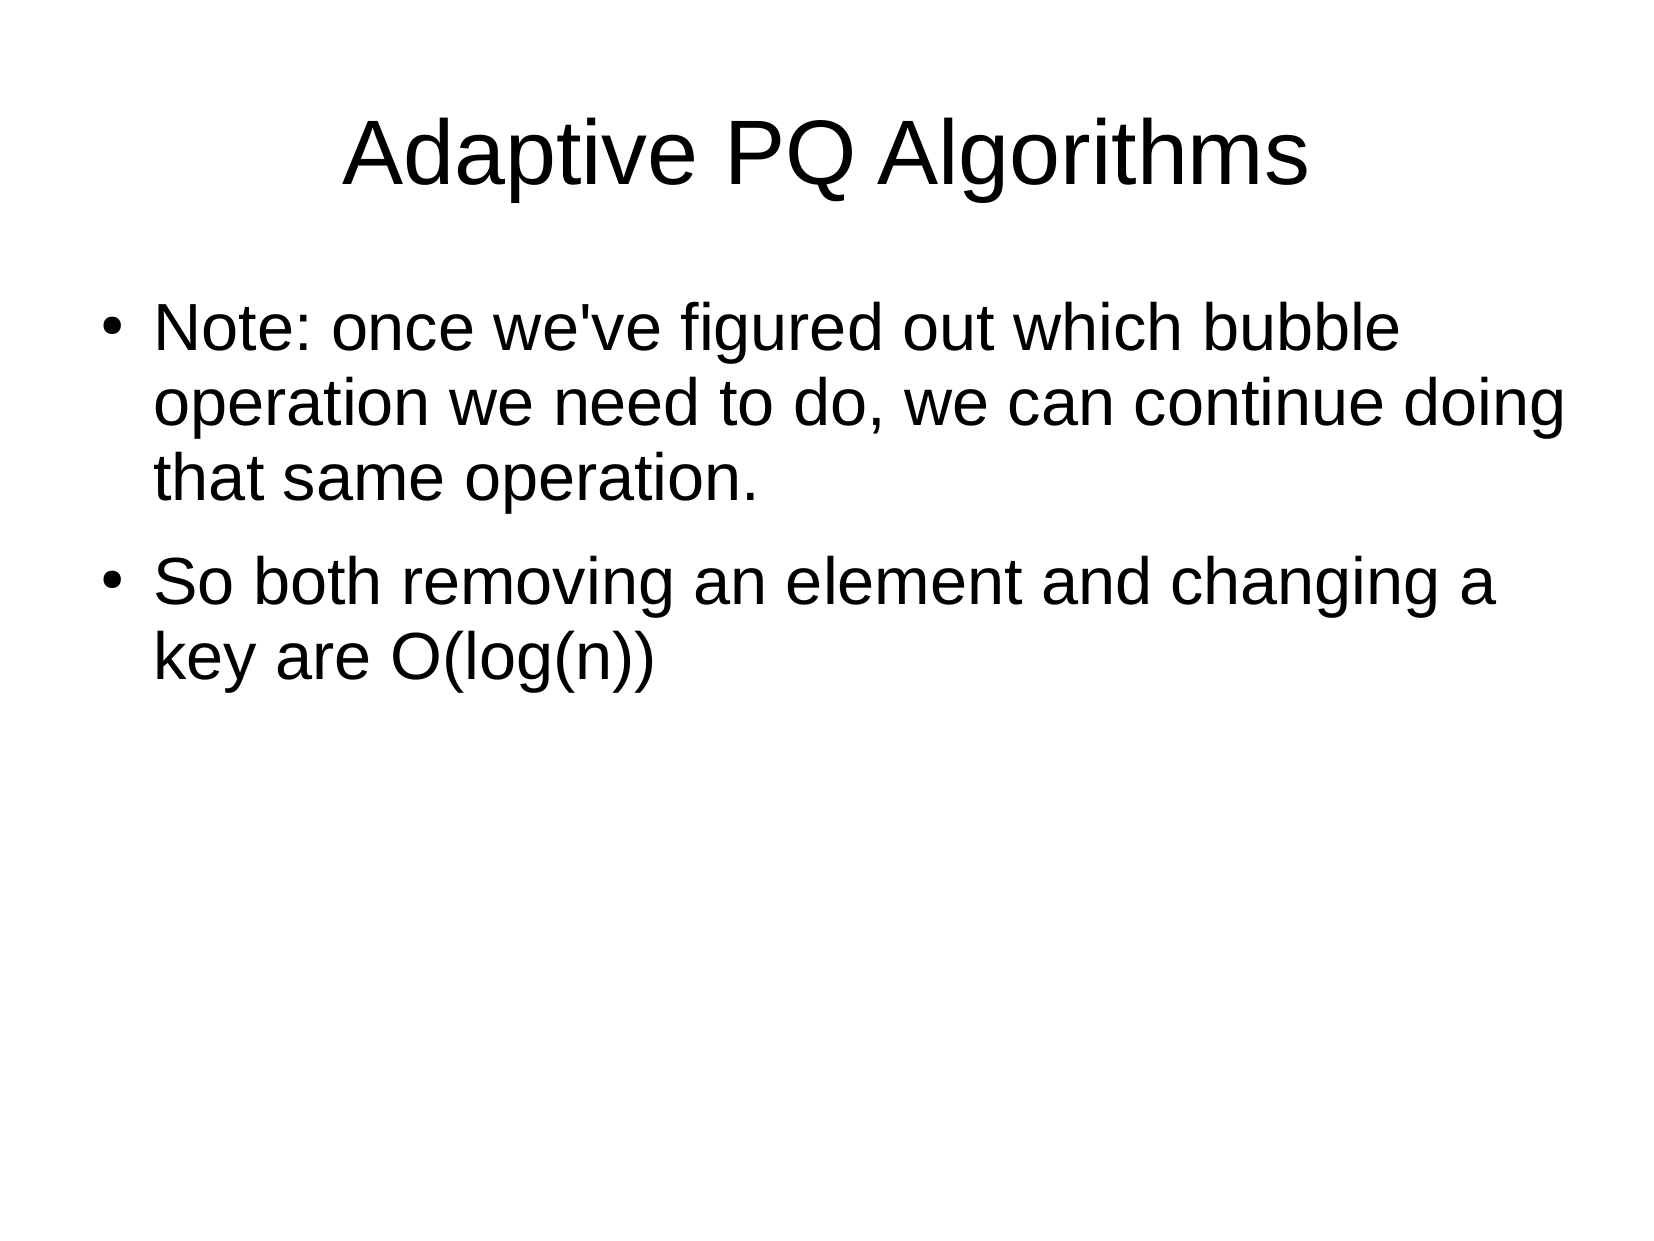

# Adaptive PQ Algorithms
Note: once we've figured out which bubble operation we need to do, we can continue doing that same operation.
So both removing an element and changing a key are O(log(n))